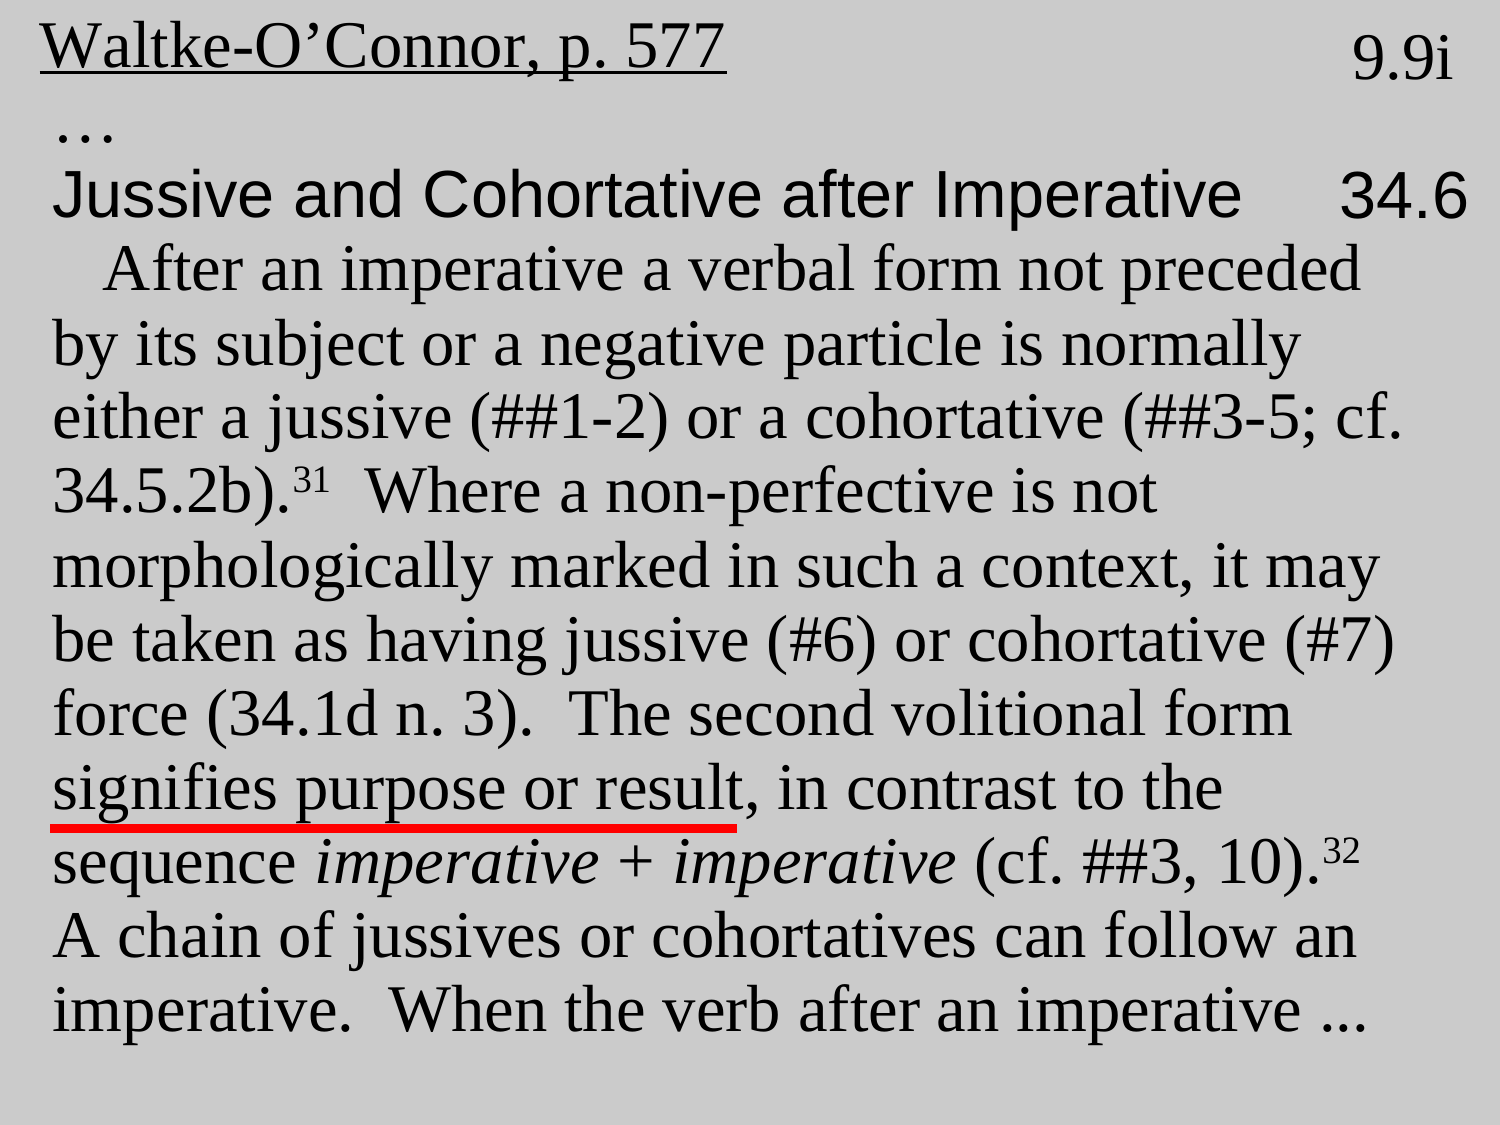

Waltke-O’Connor, p. 577
9.9i
…
Jussive and Cohortative after Imperative
 After an imperative a verbal form not preceded by its subject or a negative particle is normally either a jussive (##1-2) or a cohortative (##3-5; cf. 34.5.2b).31 Where a non-perfective is not morphologically marked in such a context, it may be taken as having jussive (#6) or cohortative (#7) force (34.1d n. 3). The second volitional form signifies purpose or result, in contrast to the sequence imperative + imperative (cf. ##3, 10).32 A chain of jussives or cohortatives can follow an imperative. When the verb after an imperative ...
34.6